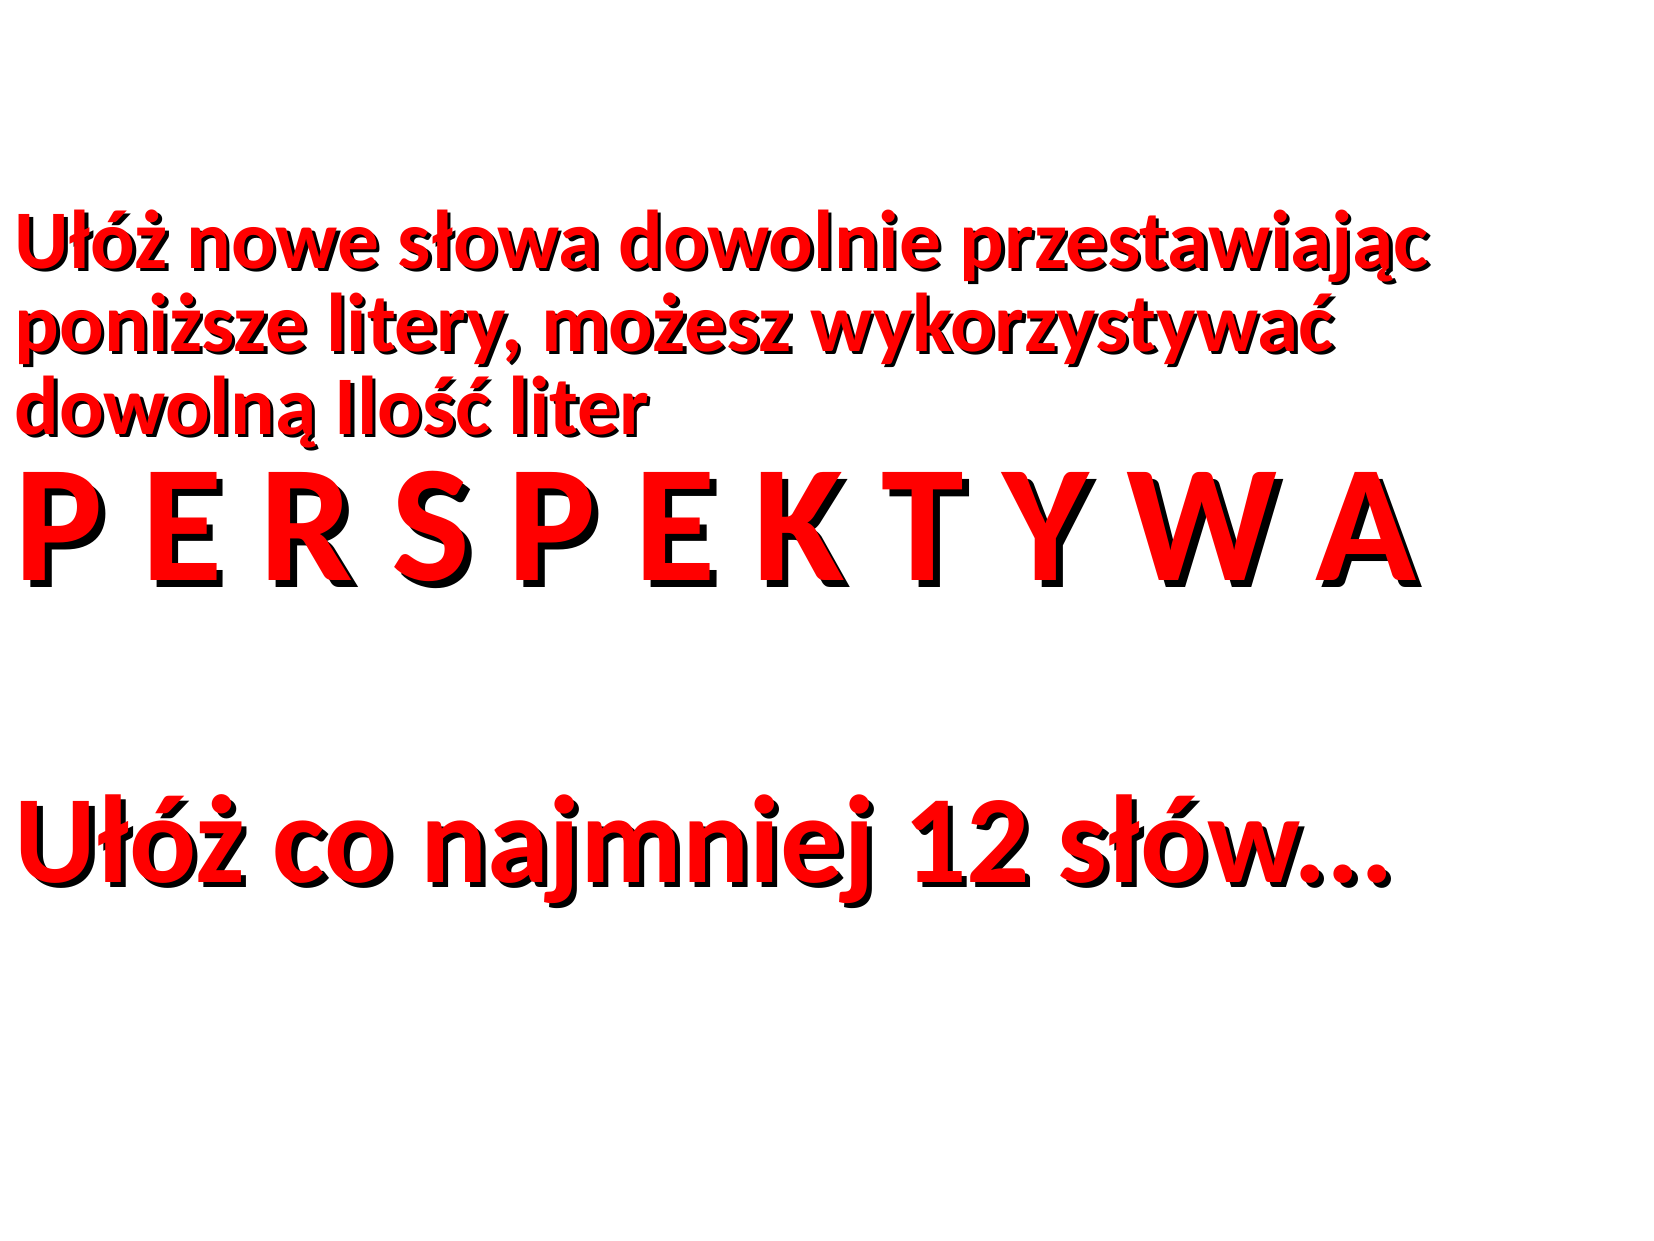

Ułóż nowe słowa dowolnie przestawiając
poniższe litery, możesz wykorzystywać
dowolną Ilość liter
P E R S P E K T Y W A
Ułóż co najmniej 12 słów...